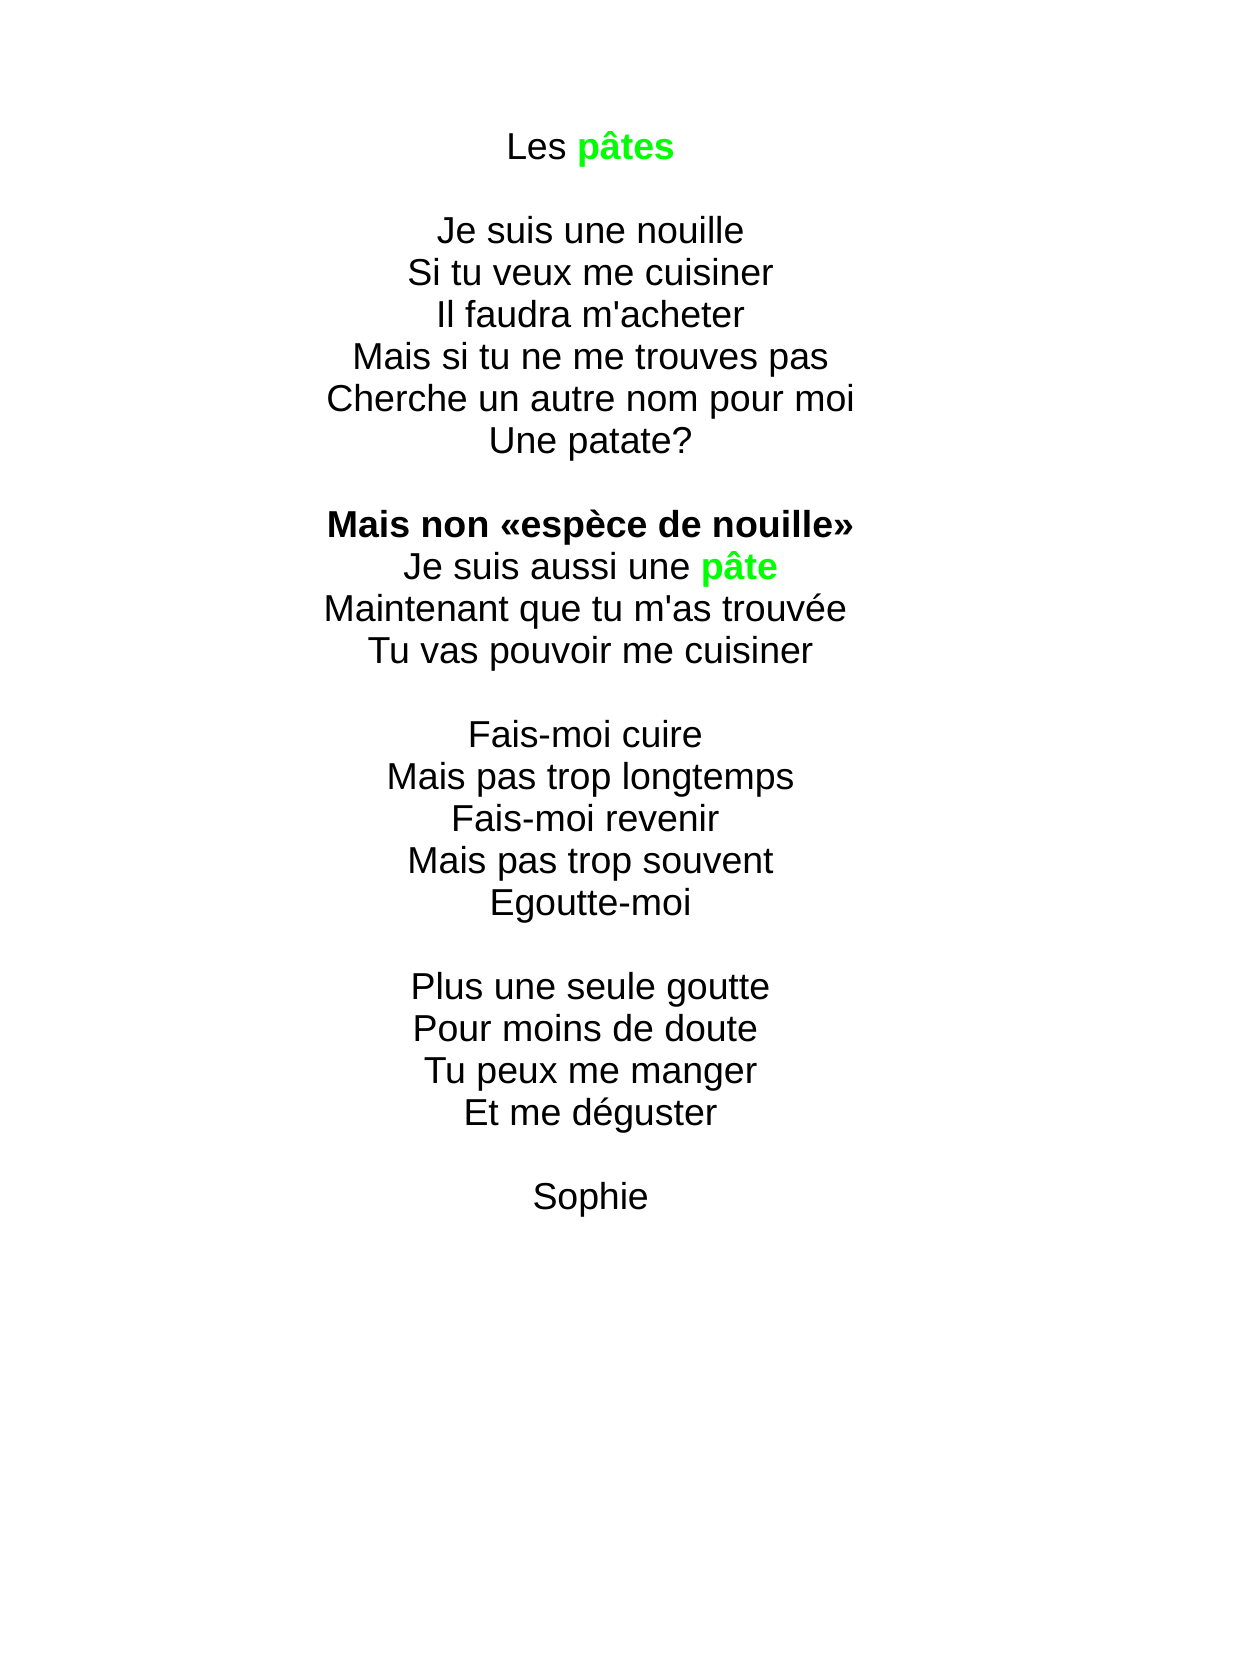

Les pâtes
Je suis une nouille
Si tu veux me cuisiner
Il faudra m'acheter
Mais si tu ne me trouves pas
Cherche un autre nom pour moi
Une patate?
Mais non «espèce de nouille»
Je suis aussi une pâte
Maintenant que tu m'as trouvée
Tu vas pouvoir me cuisiner
Fais-moi cuire
Mais pas trop longtemps
Fais-moi revenir
Mais pas trop souvent
Egoutte-moi
Plus une seule goutte
Pour moins de doute
Tu peux me manger
Et me déguster
Sophie